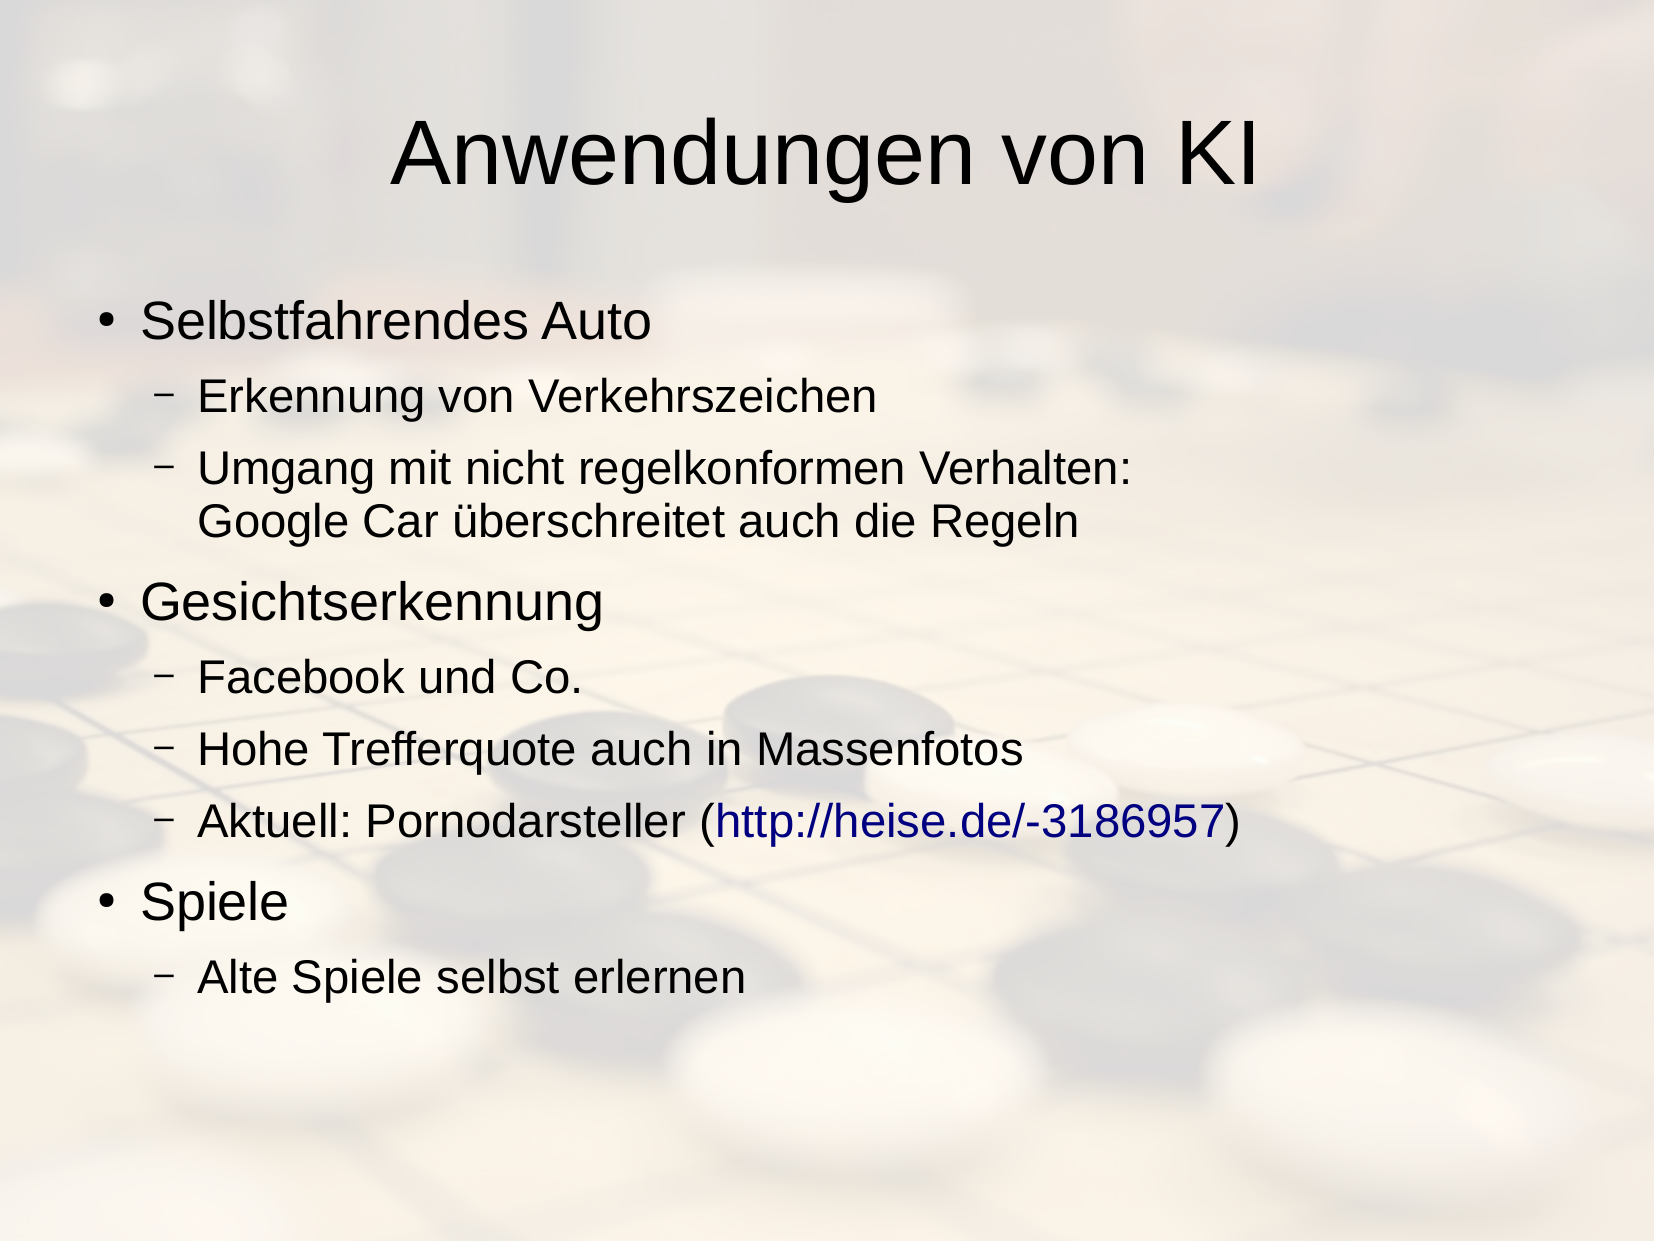

# Anwendungen von KI
Selbstfahrendes Auto
Erkennung von Verkehrszeichen
Umgang mit nicht regelkonformen Verhalten:
Google Car überschreitet auch die Regeln
Gesichtserkennung
Facebook und Co.
Hohe Trefferquote auch in Massenfotos
Aktuell: Pornodarsteller (http://heise.de/-3186957)
Spiele
Alte Spiele selbst erlernen